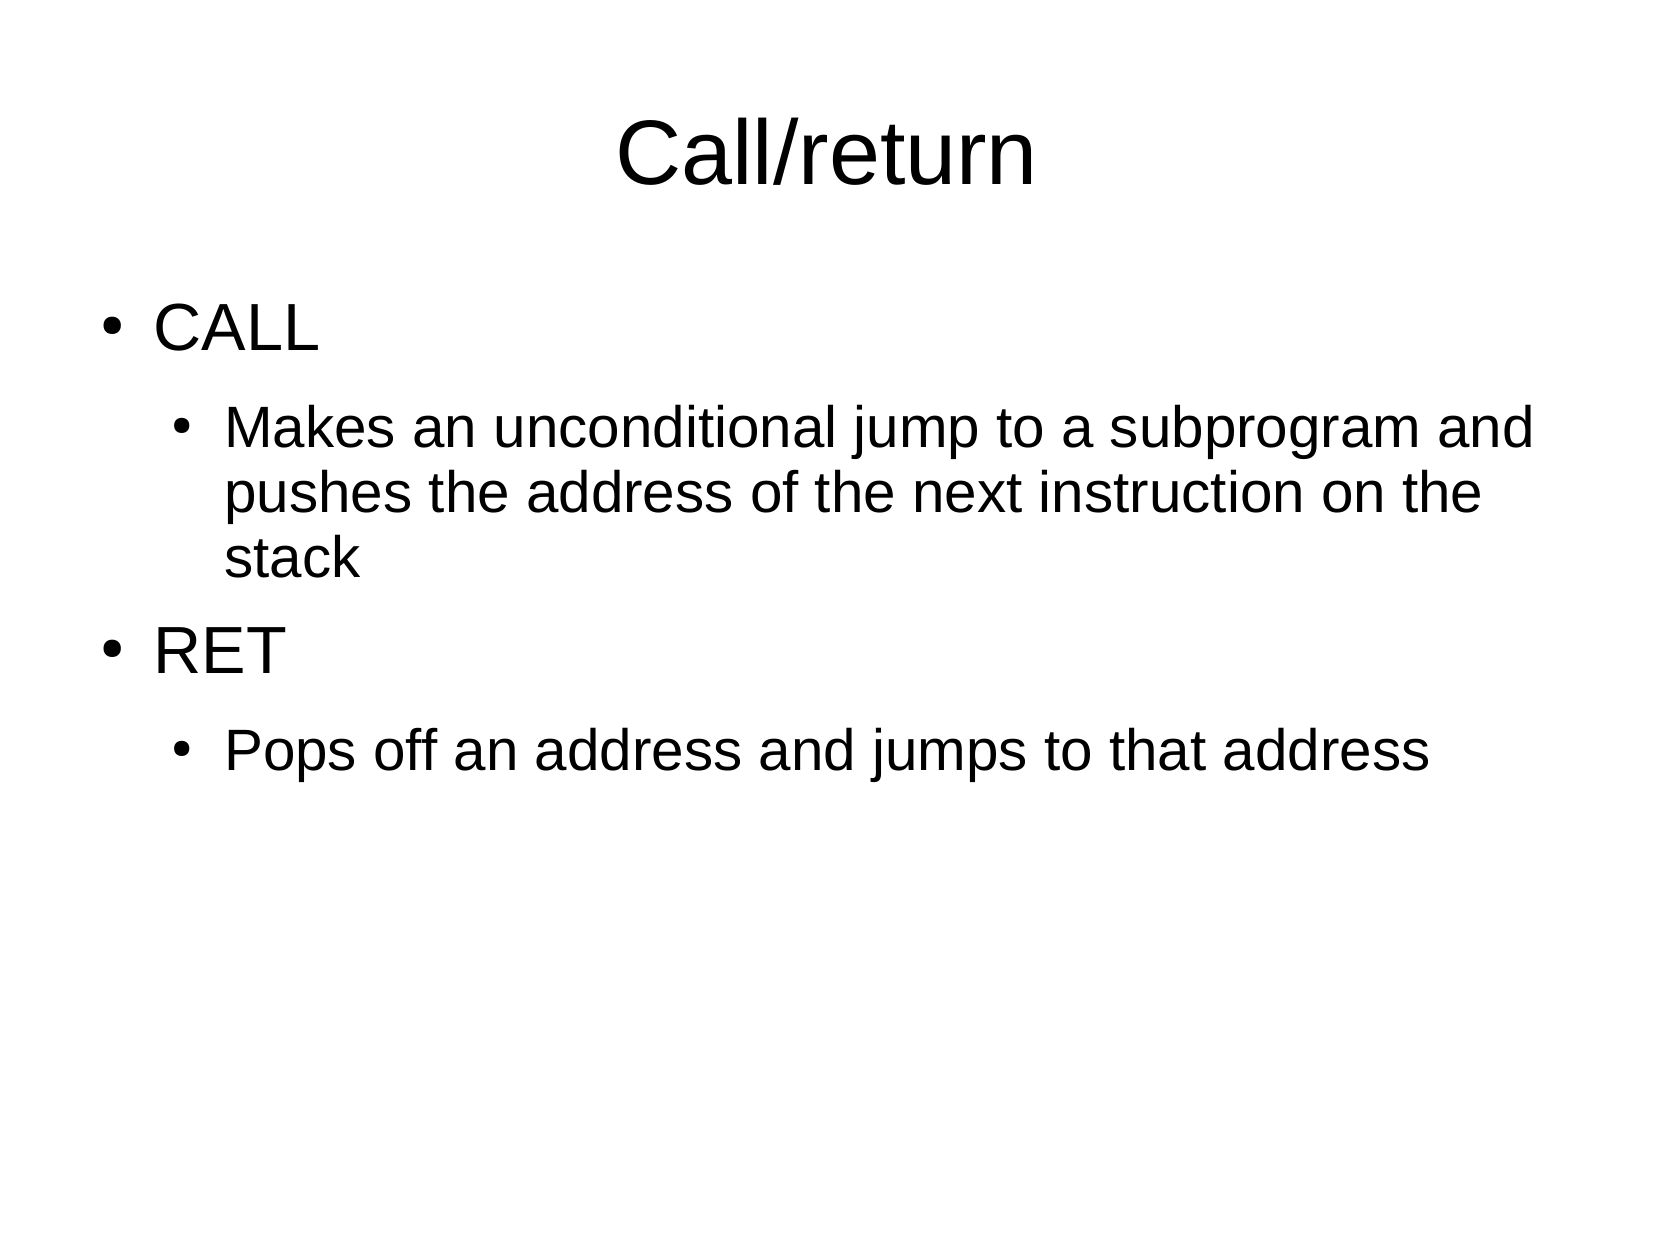

# Call/return
CALL
Makes an unconditional jump to a subprogram and pushes the address of the next instruction on the stack
RET
Pops off an address and jumps to that address